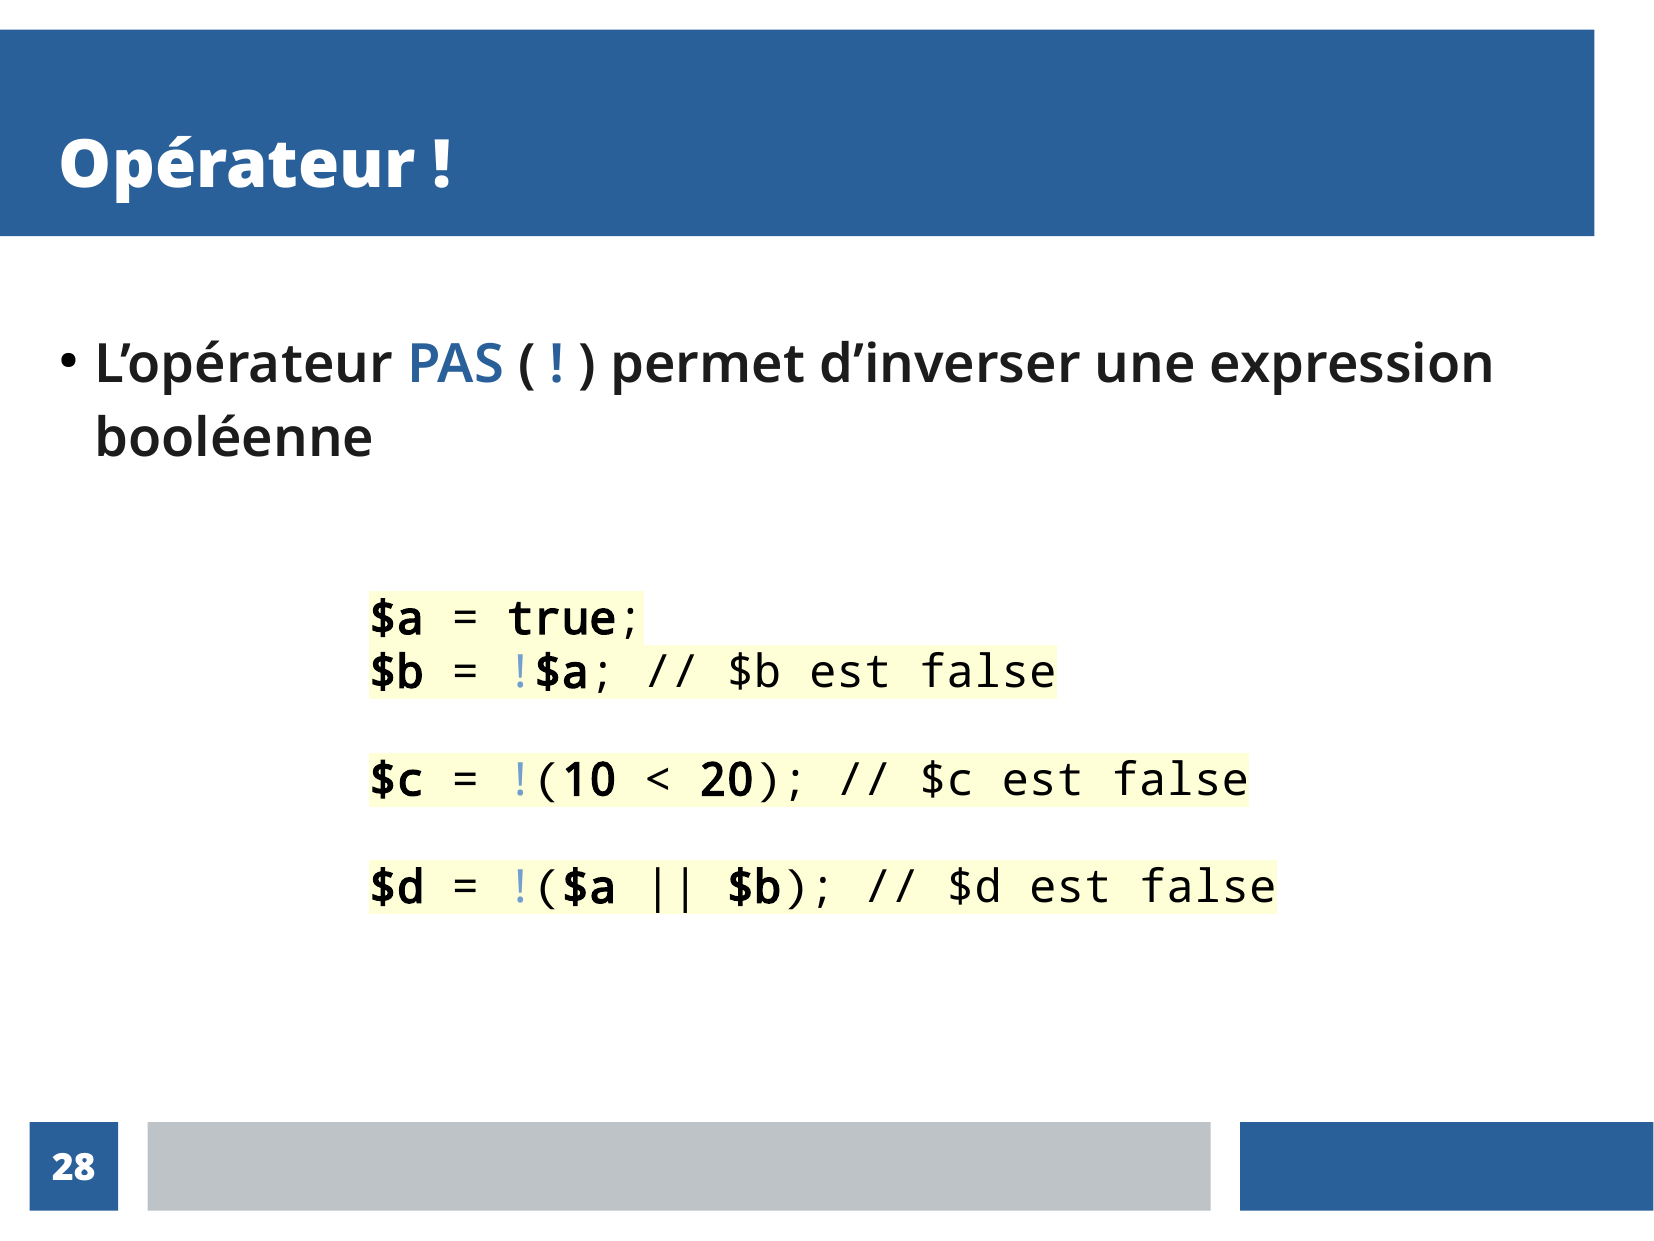

# Opérateur !
L’opérateur PAS ( ! ) permet d’inverser une expression booléenne
$a = true;
$b = !$a; // $b est false
$c = !(10 < 20); // $c est false
$d = !($a || $b); // $d est false
28